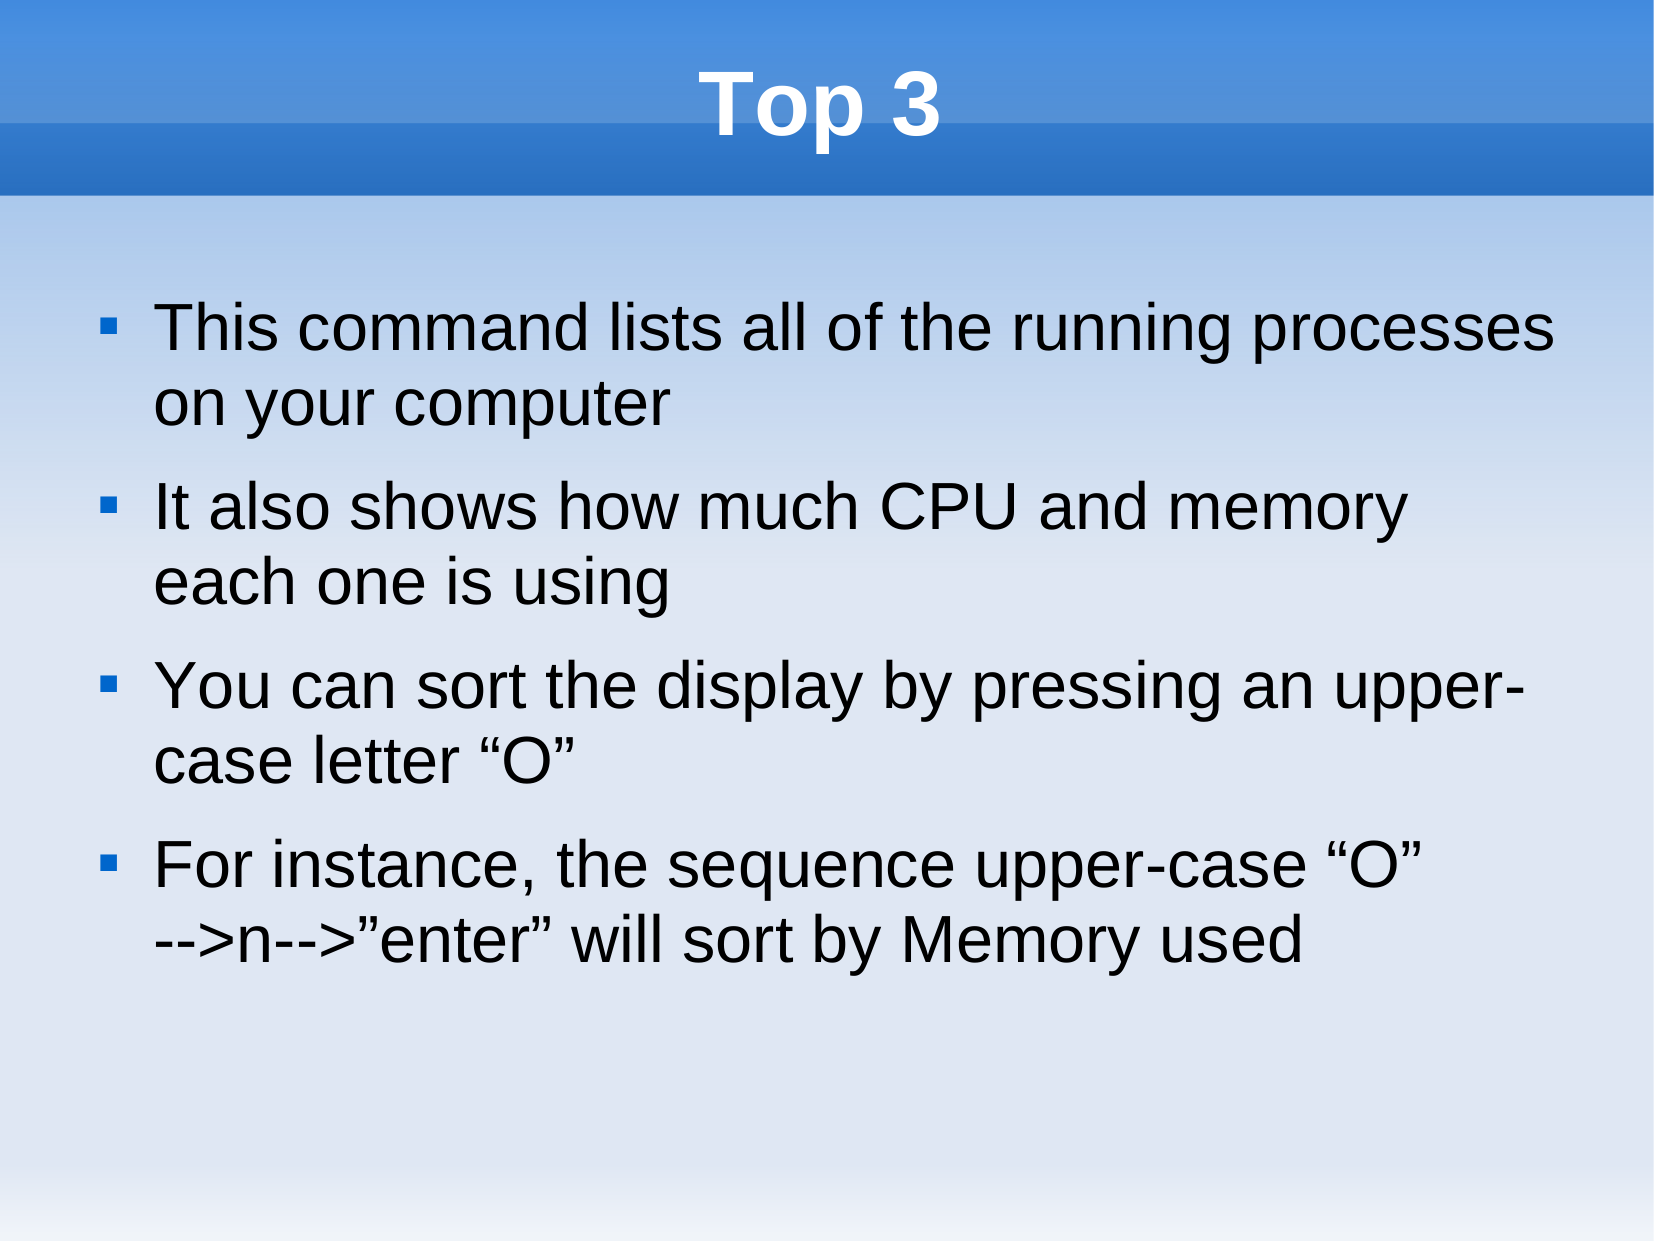

# Top 3
This command lists all of the running processes on your computer
It also shows how much CPU and memory each one is using
You can sort the display by pressing an upper-case letter “O”
For instance, the sequence upper-case “O”
-->n-->”enter” will sort by Memory used